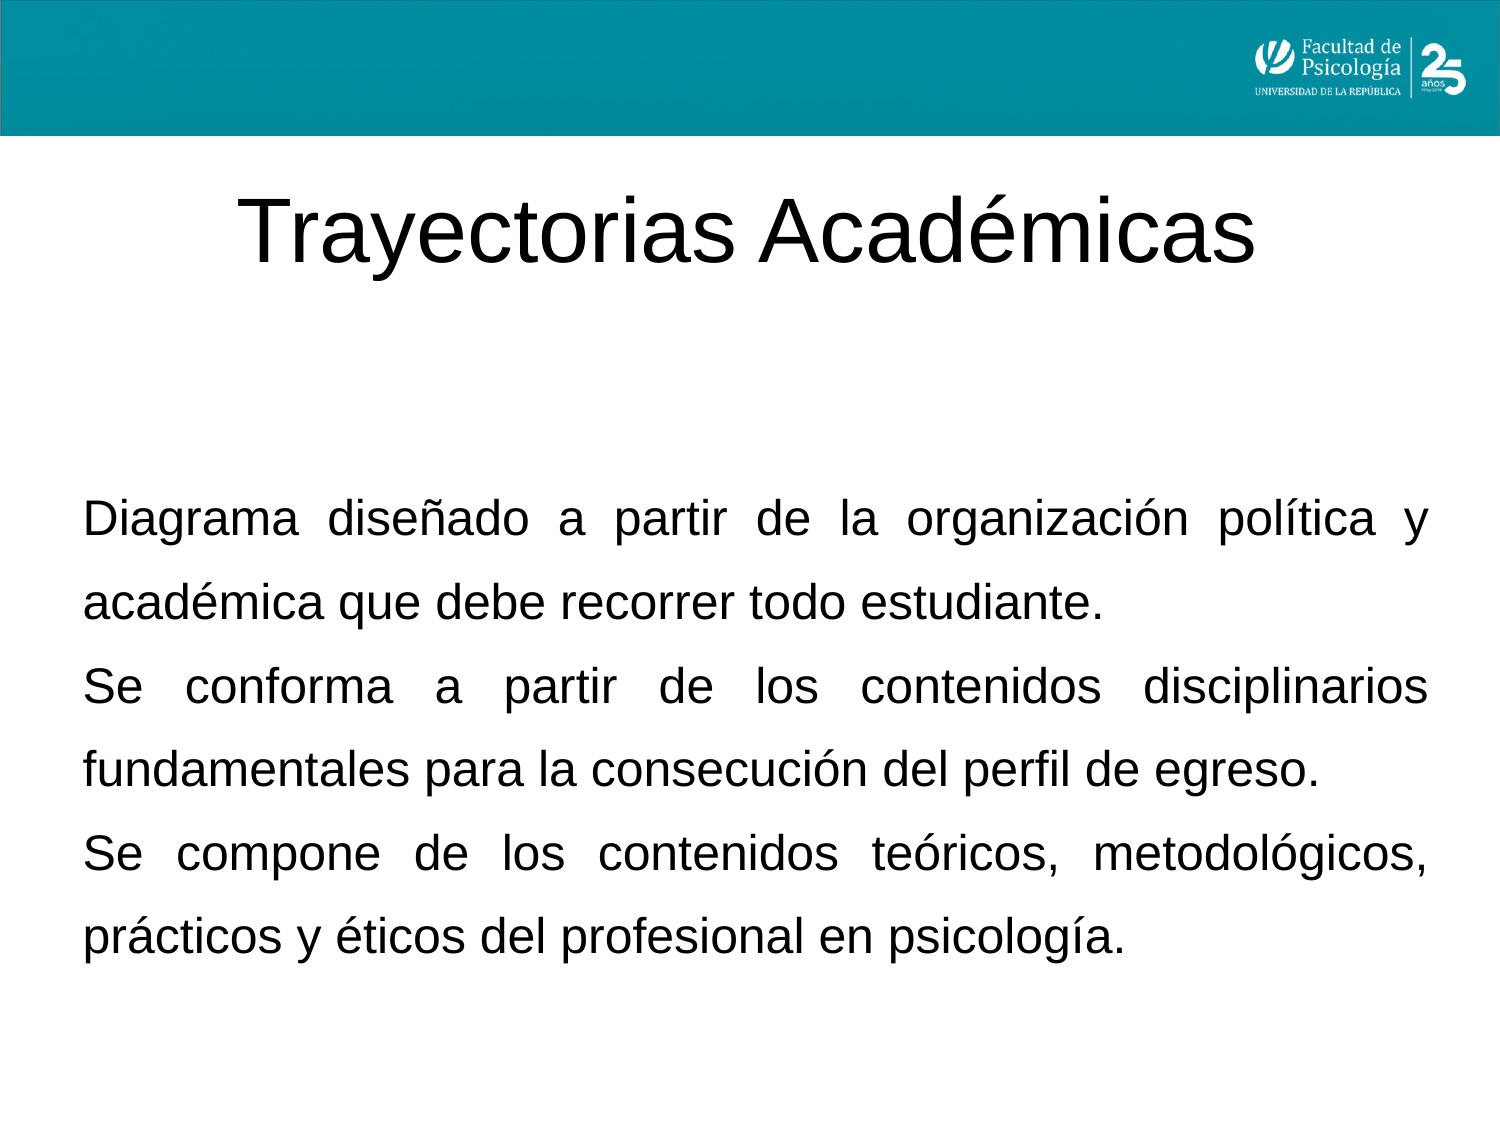

# Trayectorias Académicas
Diagrama diseñado a partir de la organización política y académica que debe recorrer todo estudiante.
Se conforma a partir de los contenidos disciplinarios fundamentales para la consecución del perfil de egreso.
Se compone de los contenidos teóricos, metodológicos, prácticos y éticos del profesional en psicología.